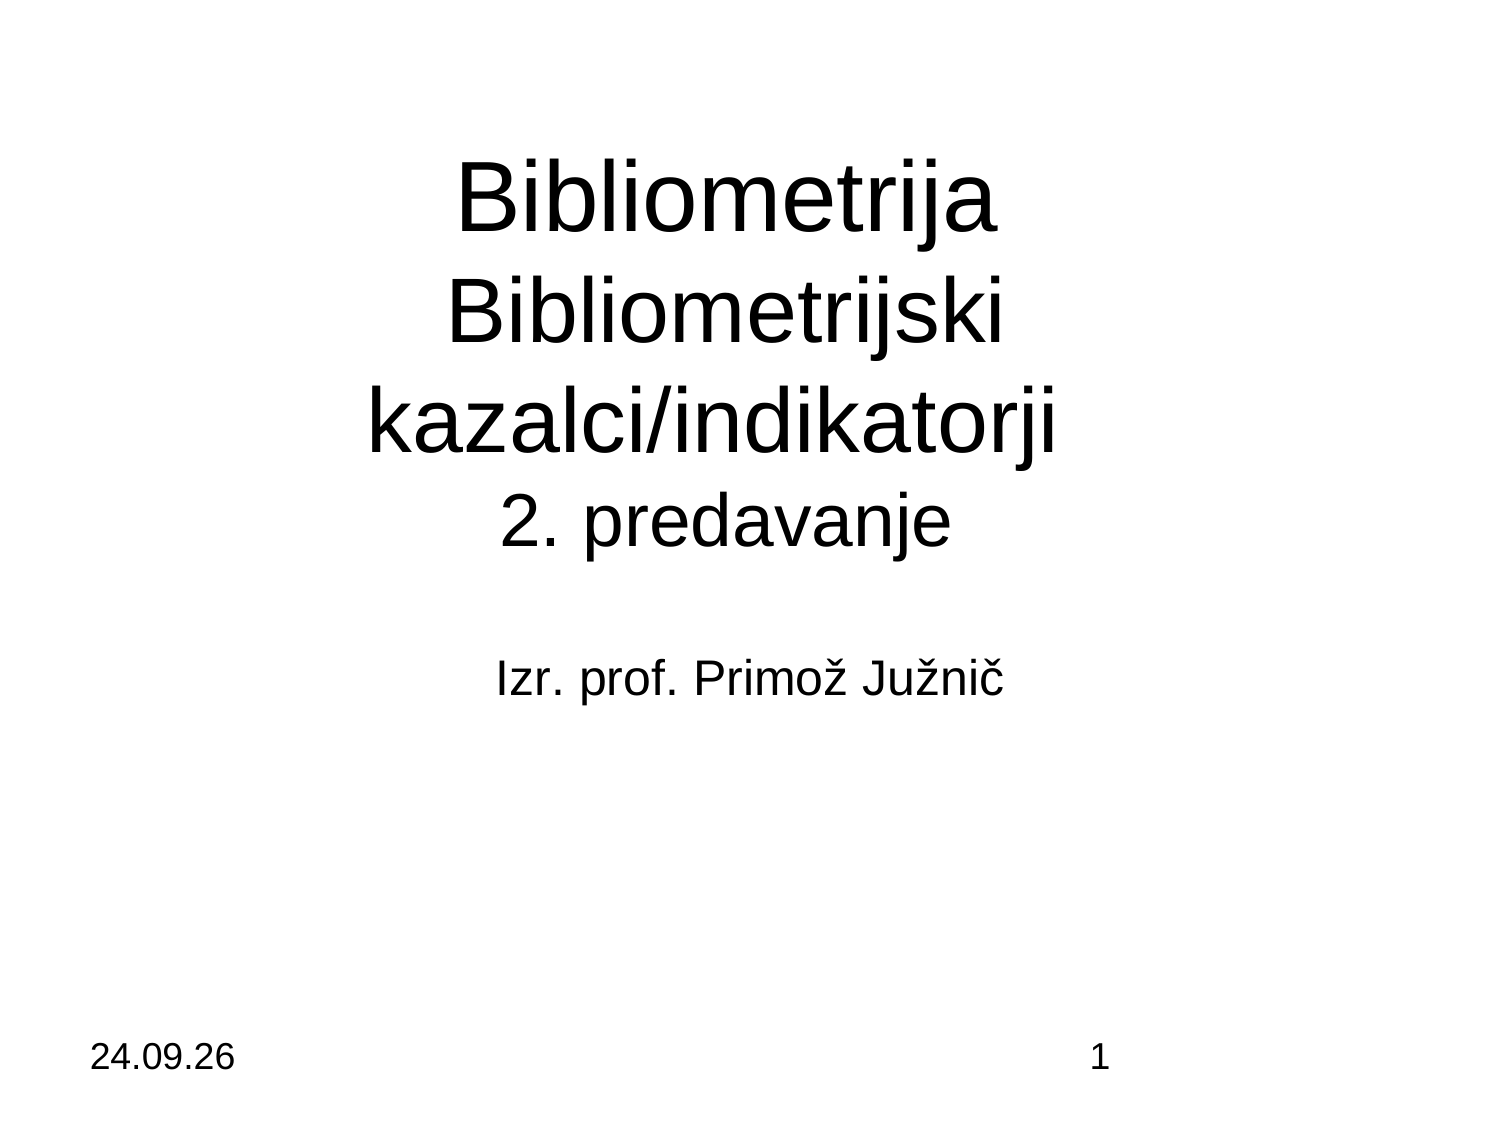

# Bibliometrija Bibliometrijski kazalci/indikatorji 2. predavanje
Izr. prof. Primož Južnič
1